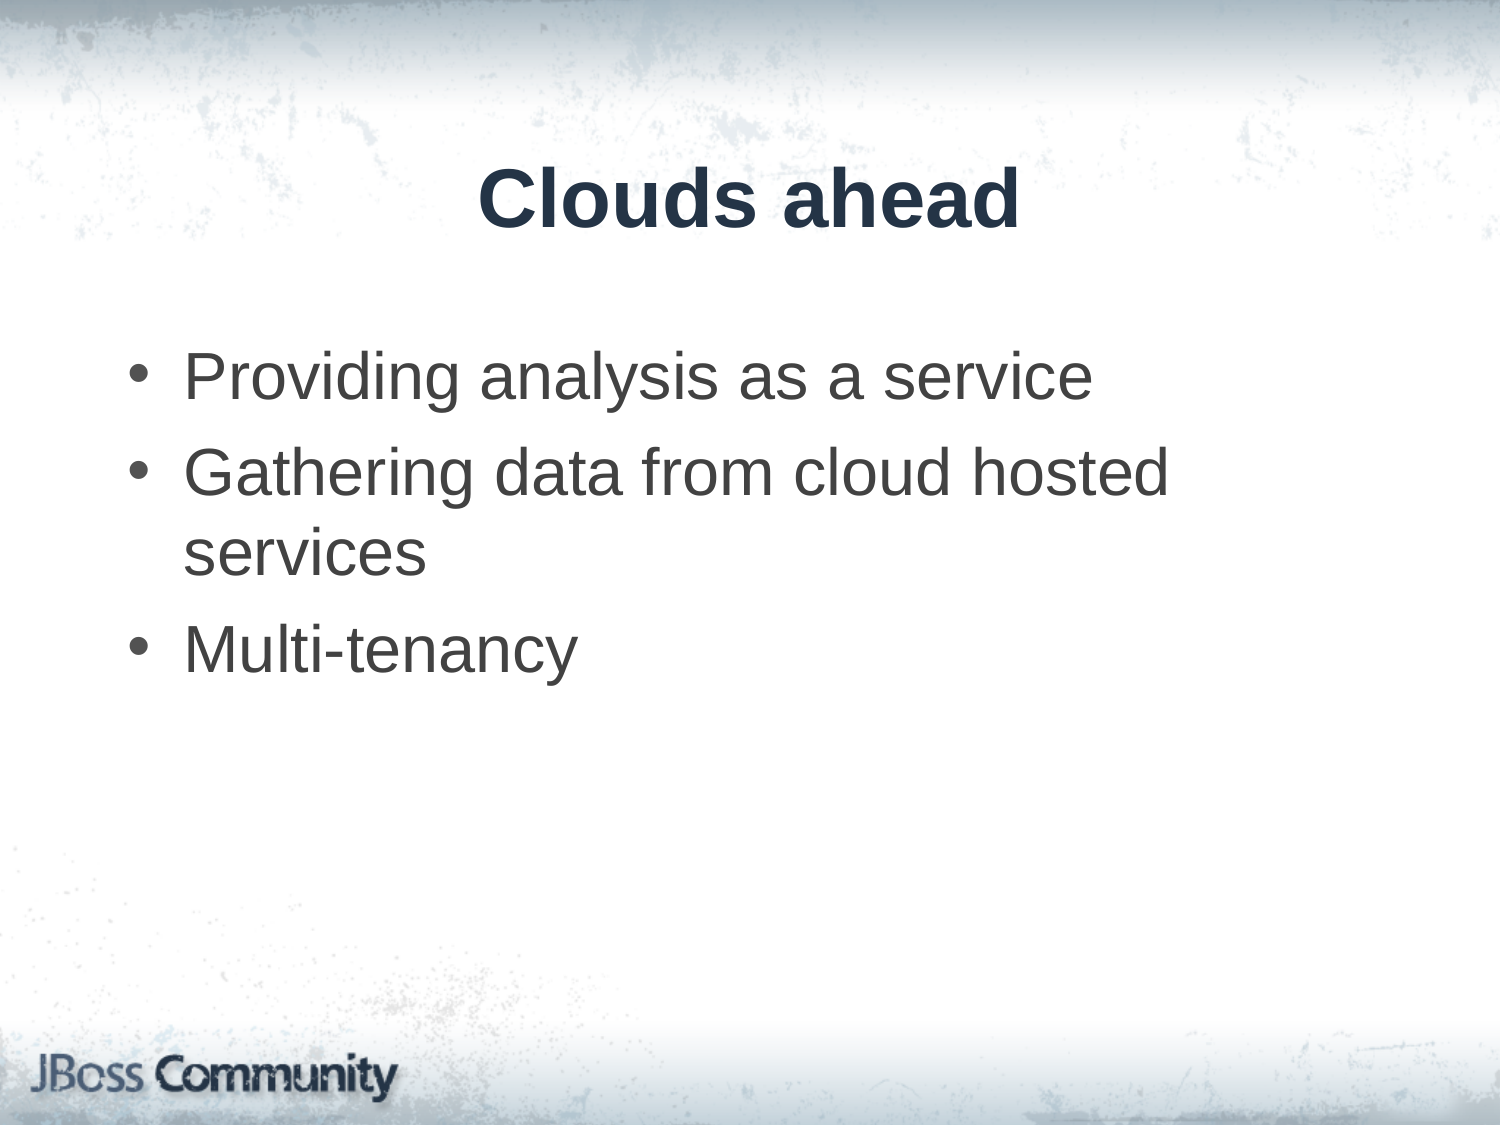

# Clouds ahead
Providing analysis as a service
Gathering data from cloud hosted services
Multi-tenancy